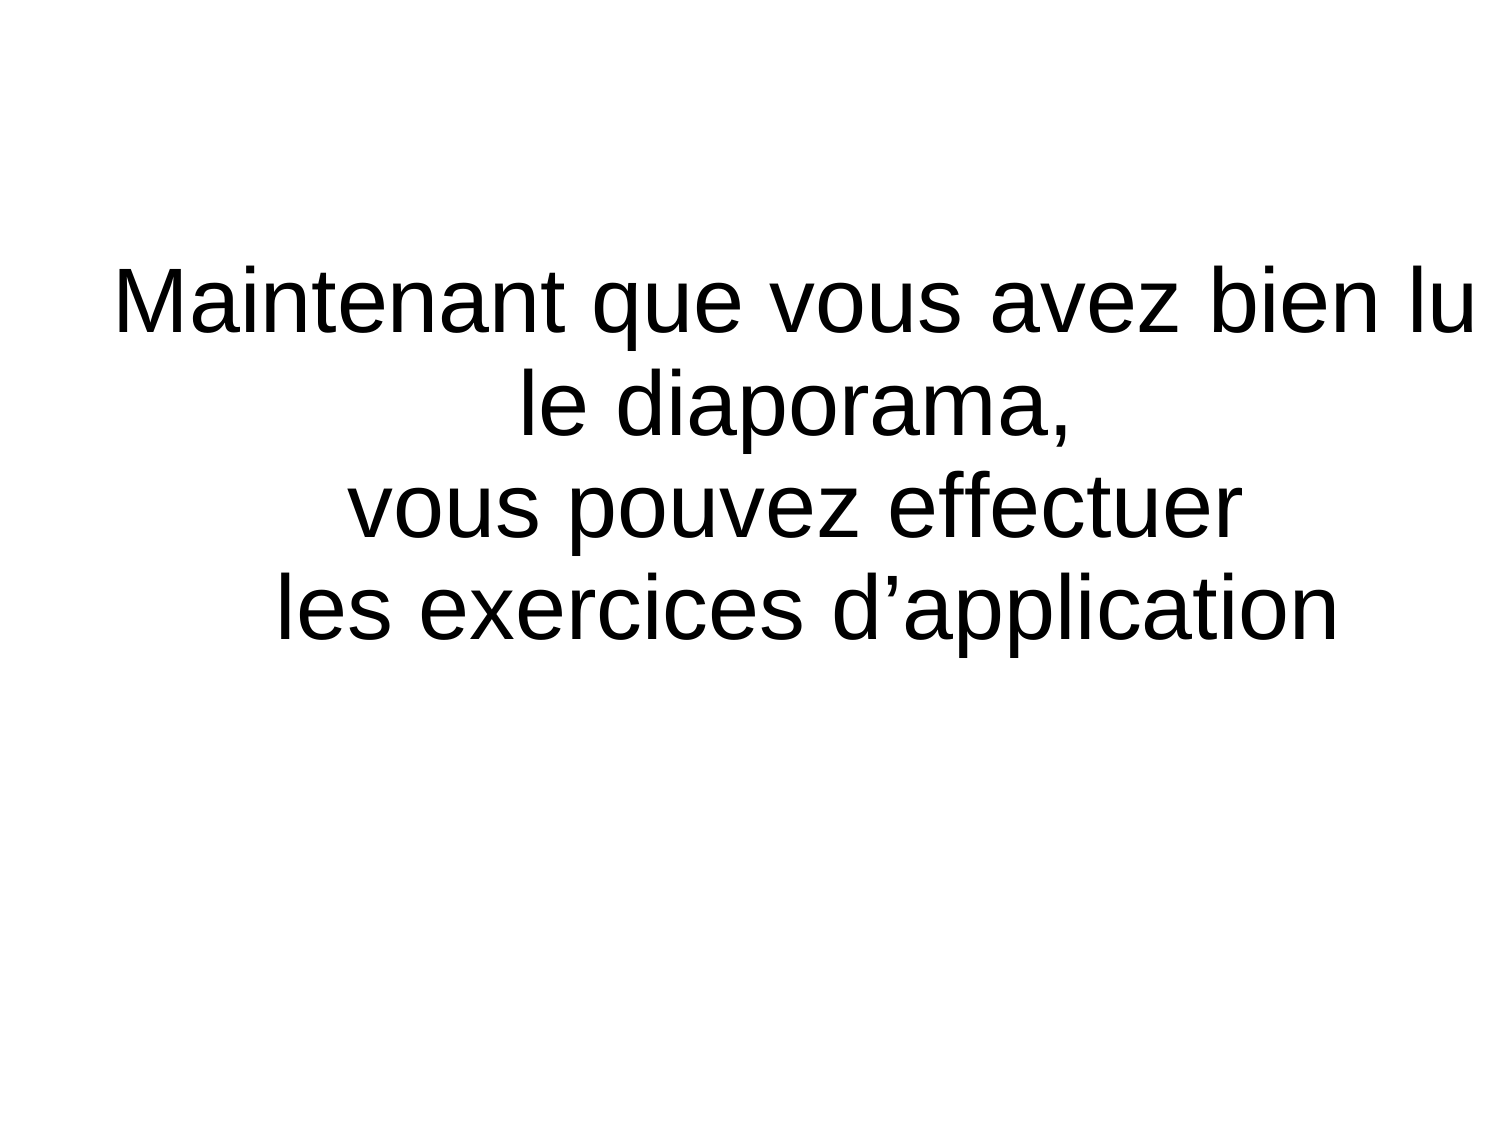

Maintenant que vous avez bien lu
le diaporama,
vous pouvez effectuer
les exercices d’application